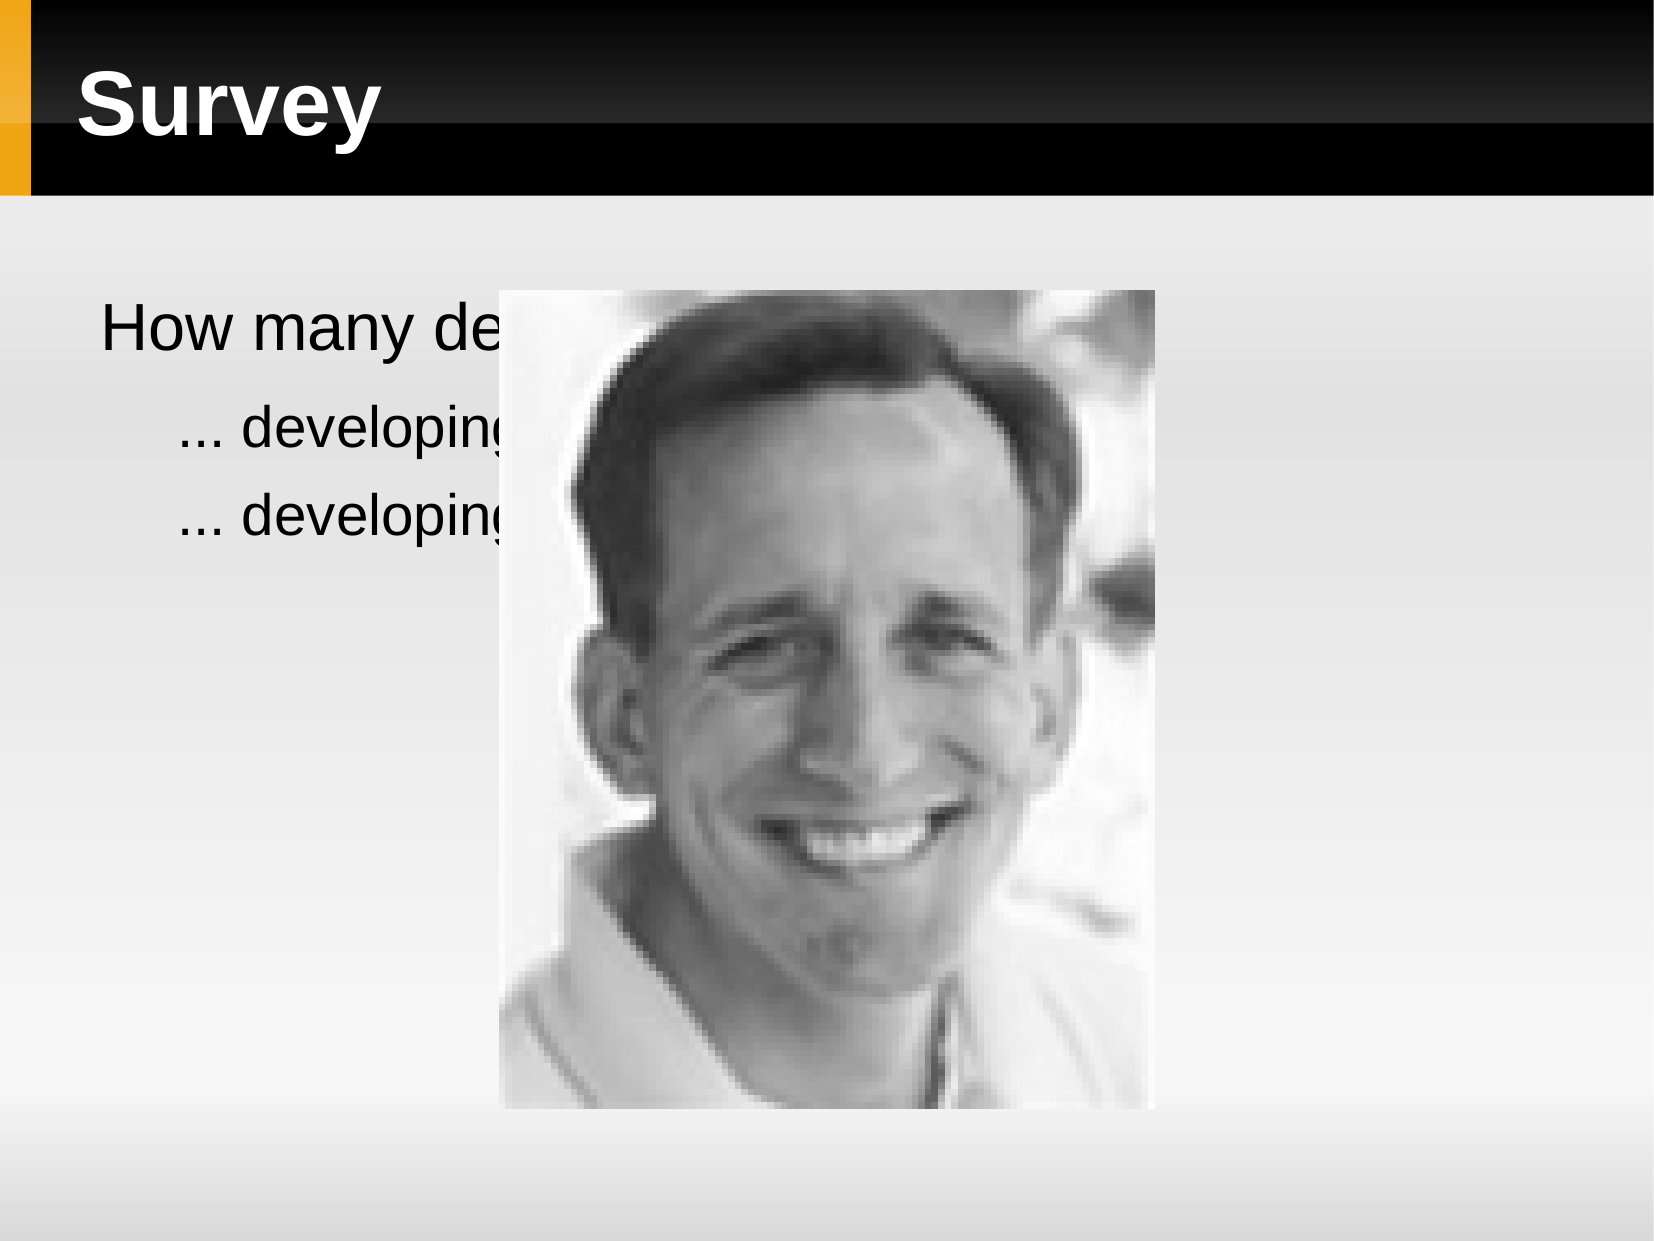

# Survey
How many developers
... developing with ”pure” Zope3?
... developing with ”plain-old” Zope2?